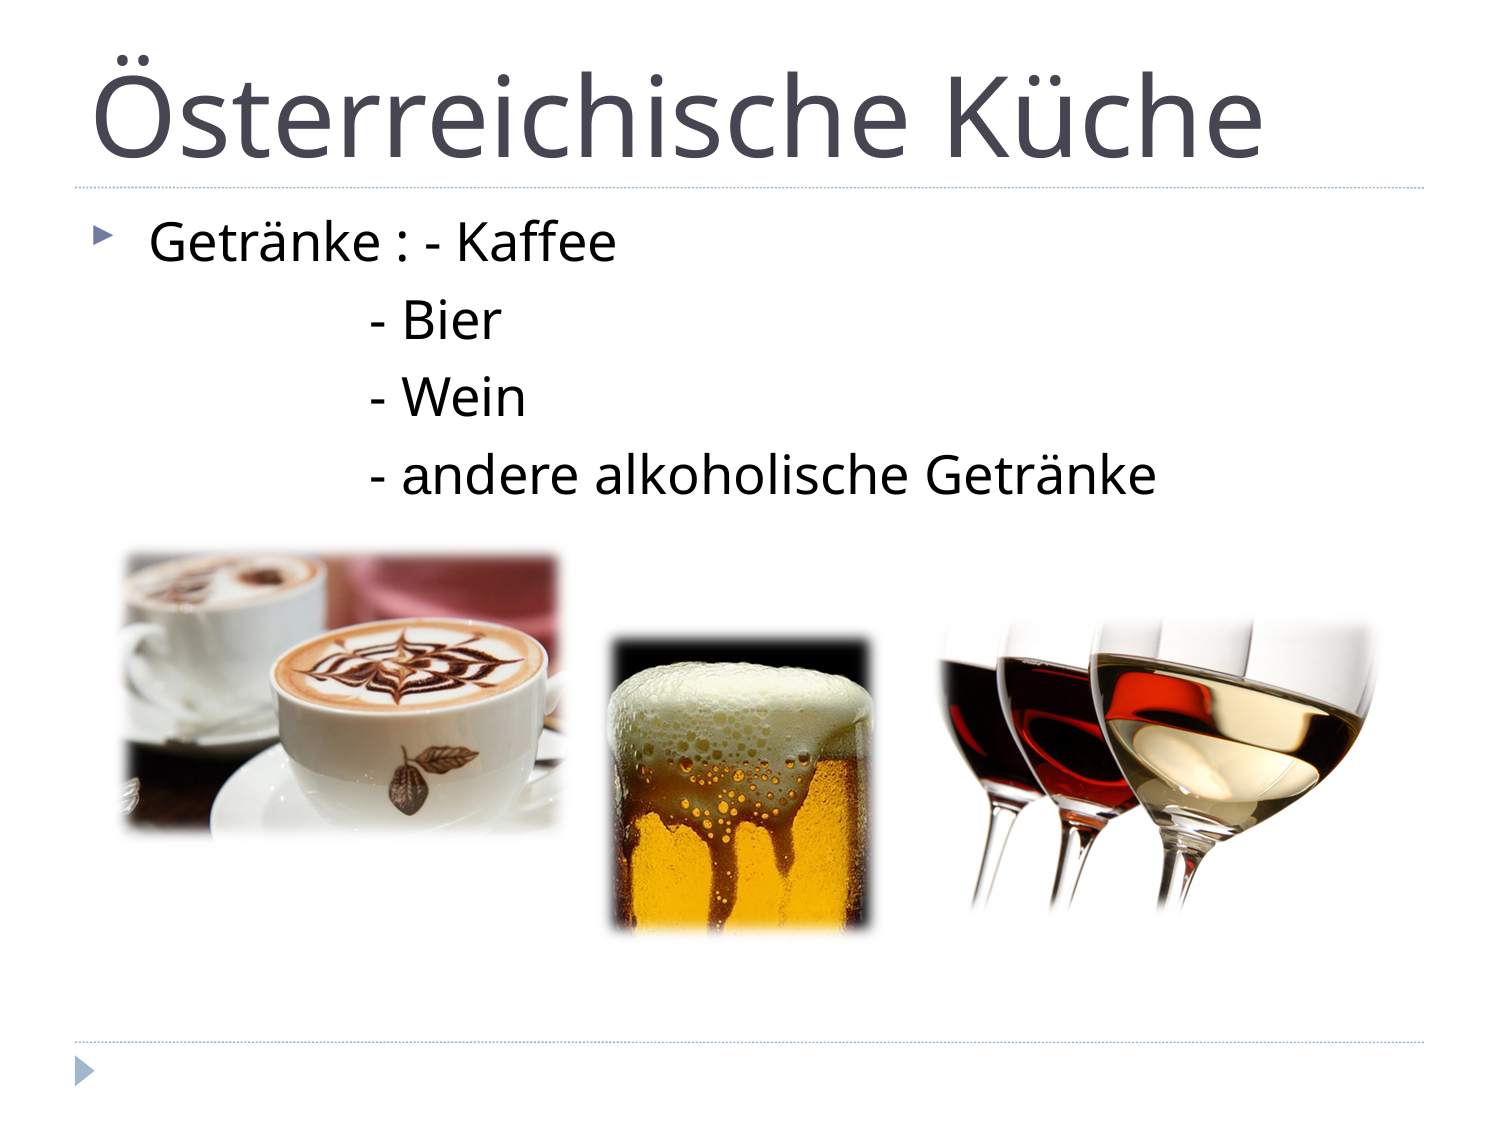

Österreichische Küche
 Getränke : - Kaffee
 - Bier
 - Wein
 - andere alkoholische Getränke